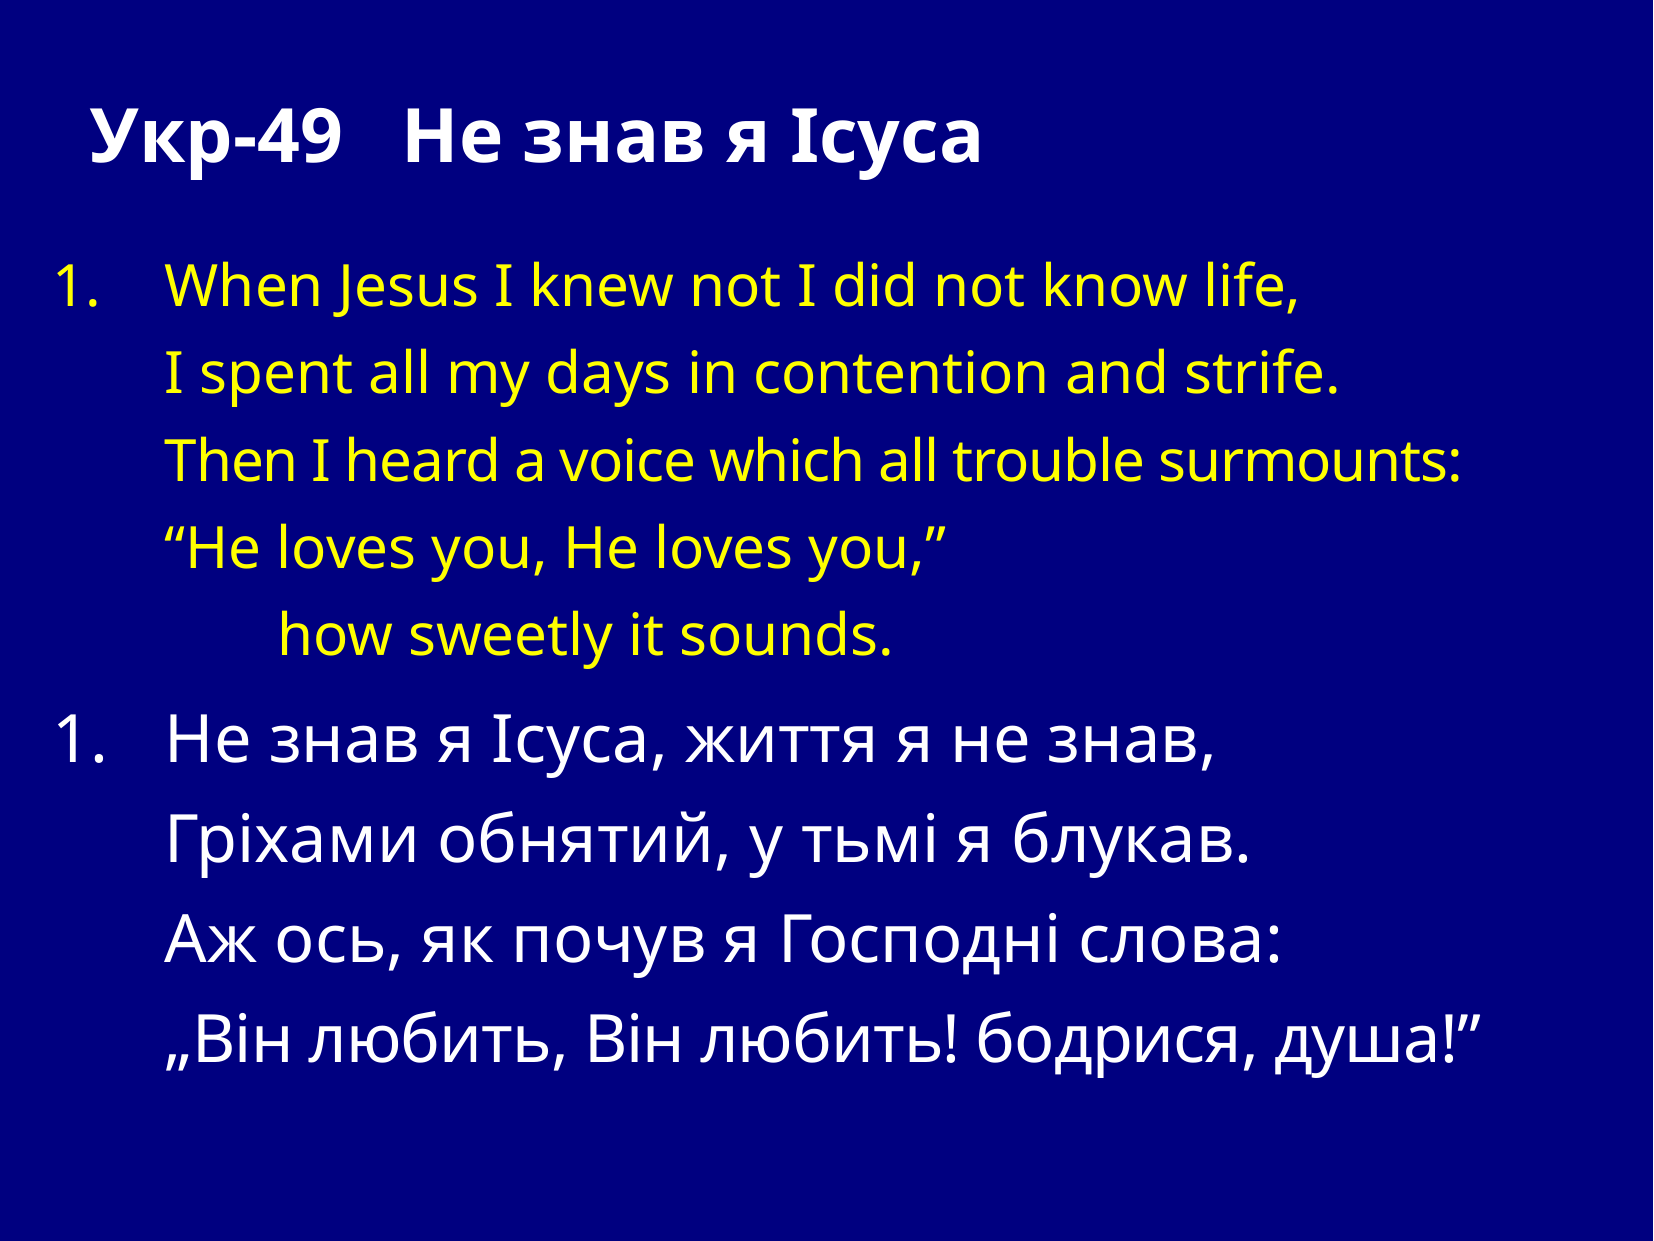

Укр-49 Не знав я Ісуса
1.	When Jesus I knew not I did not know life,
	I spent all my days in contention and strife.
	Then I heard a voice which all trouble surmounts:
	“He loves you, He loves you,”
		how sweetly it sounds.
1.	Не знав я Ісуса, життя я не знав,
	Гріхами обнятий, у тьмі я блукав.
	Аж ось, як почув я Господні слова:
	„Він любить, Він любить! бодрися, душа!”